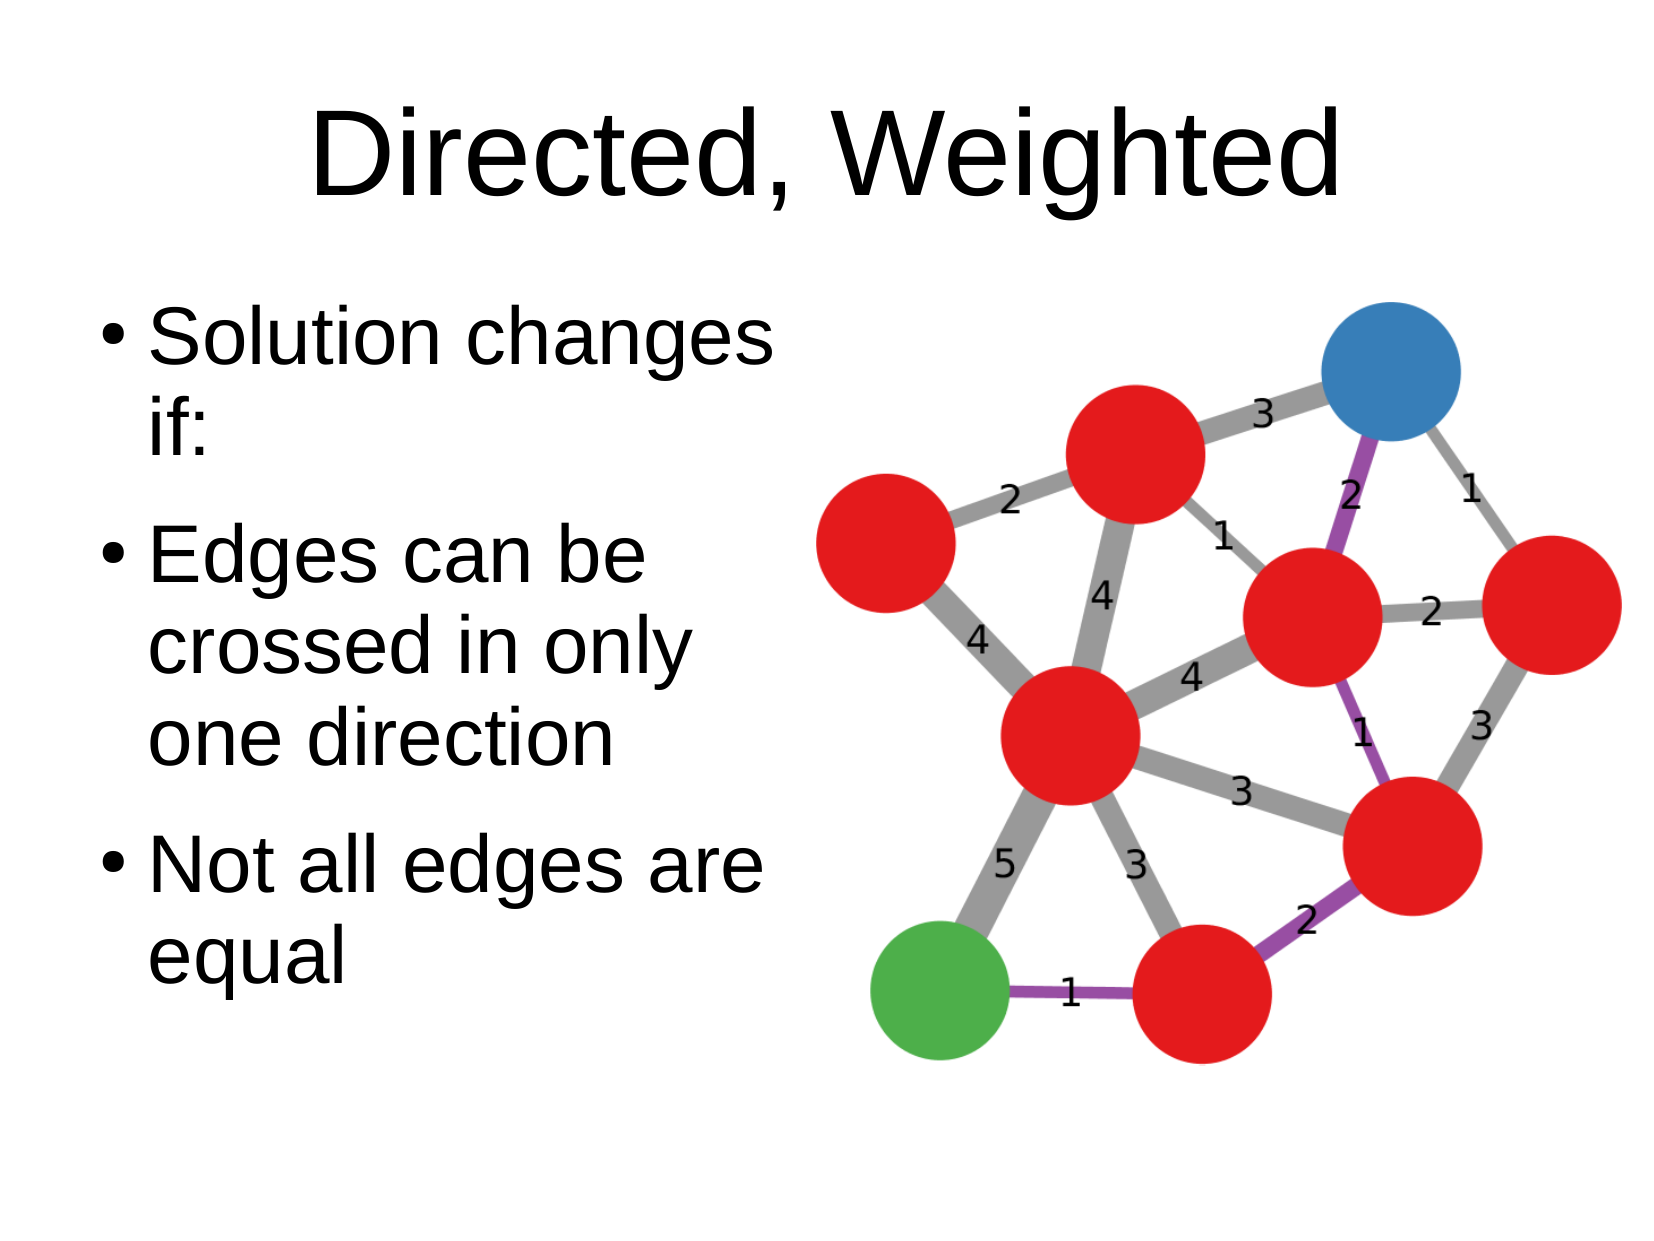

# Directed, Weighted
Solution changes if:
Edges can be crossed in only one direction
Not all edges are equal